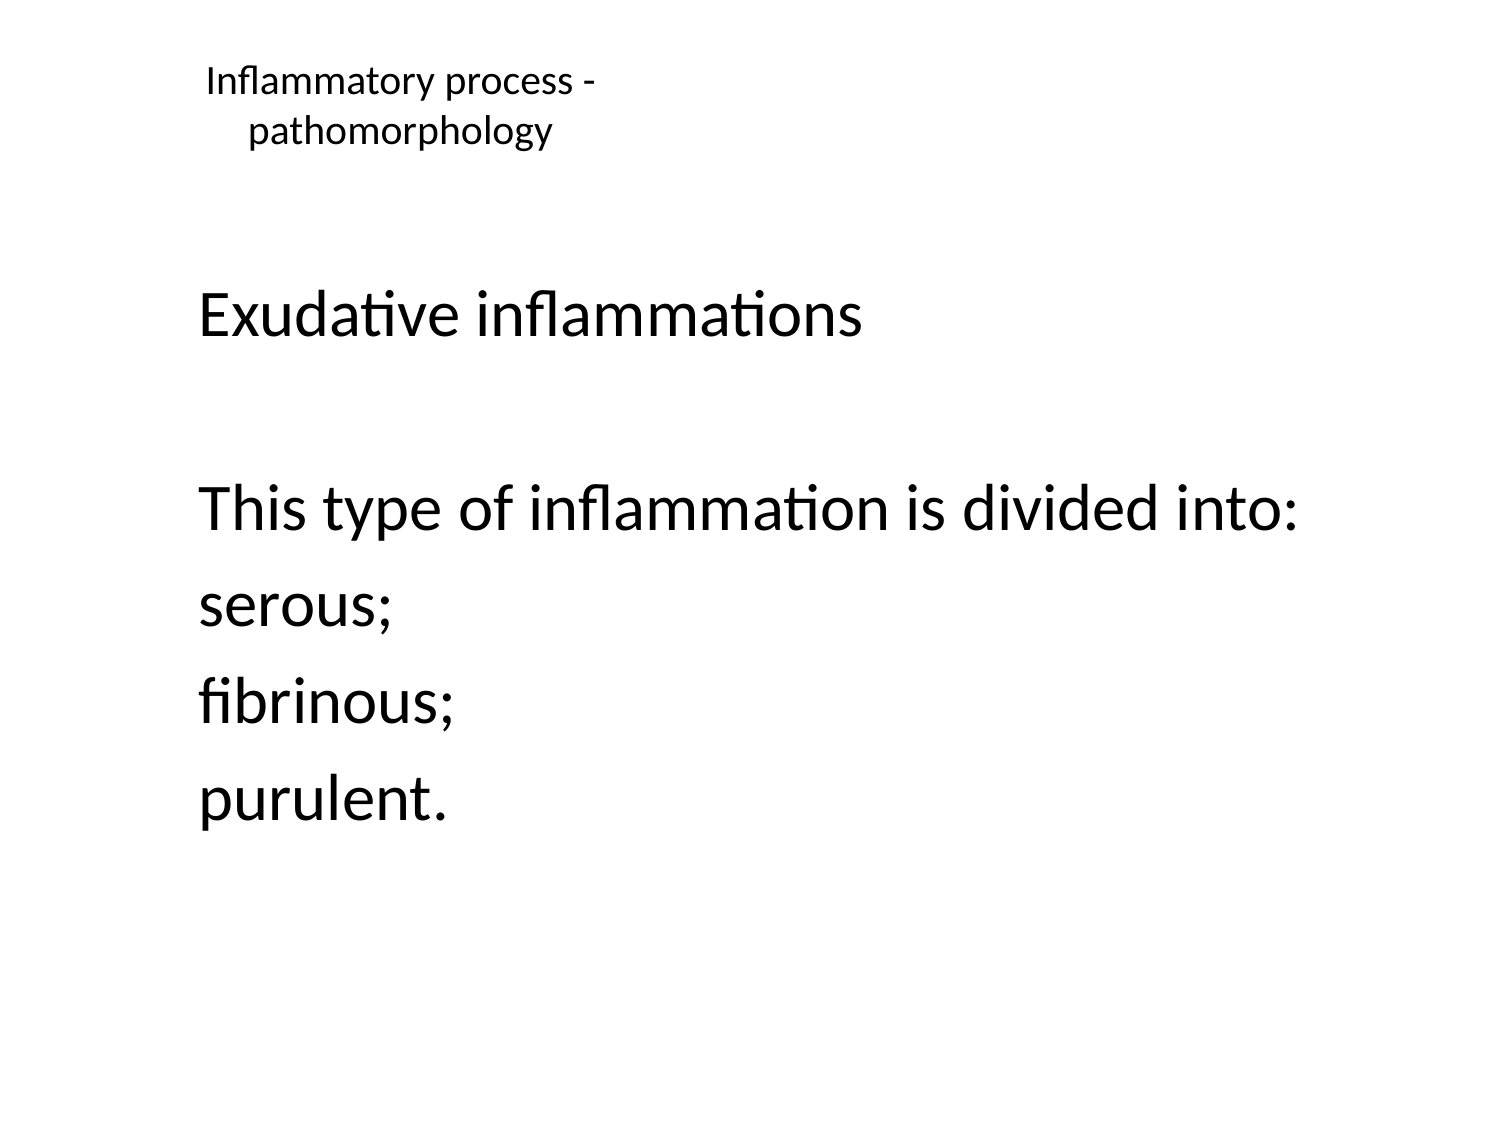

# Inflammatory process - pathomorphology
Exudative inflammations
This type of inflammation is divided into:
serous;
fibrinous;
purulent.